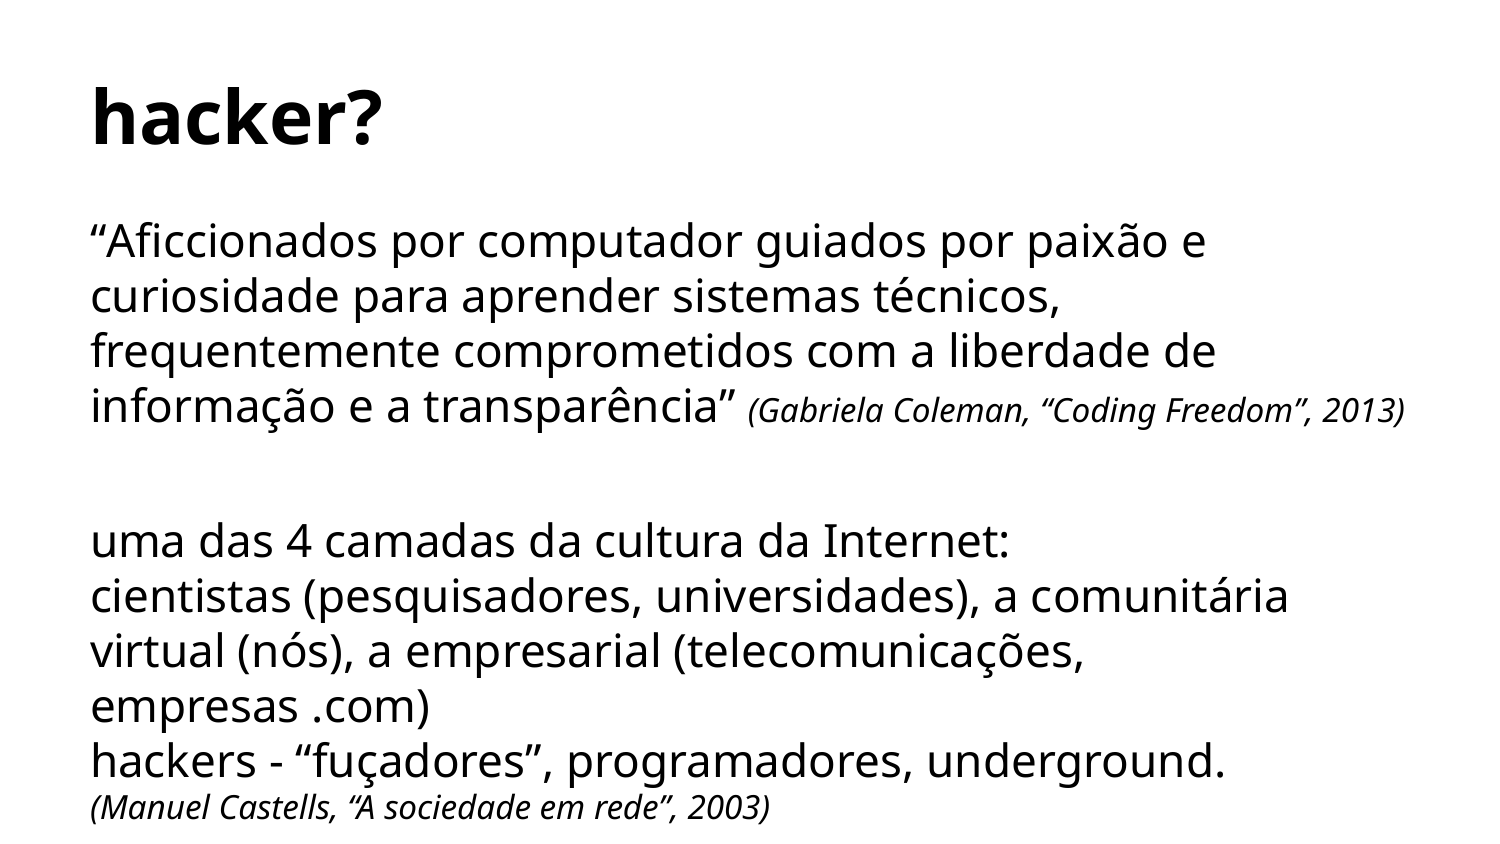

# hacker?
“Aficcionados por computador guiados por paixão e curiosidade para aprender sistemas técnicos, frequentemente comprometidos com a liberdade de informação e a transparência” (Gabriela Coleman, “Coding Freedom”, 2013)
uma das 4 camadas da cultura da Internet:
cientistas (pesquisadores, universidades), a comunitária virtual (nós), a empresarial (telecomunicações, empresas .com)
hackers - “fuçadores”, programadores, underground.
(Manuel Castells, “A sociedade em rede”, 2003)